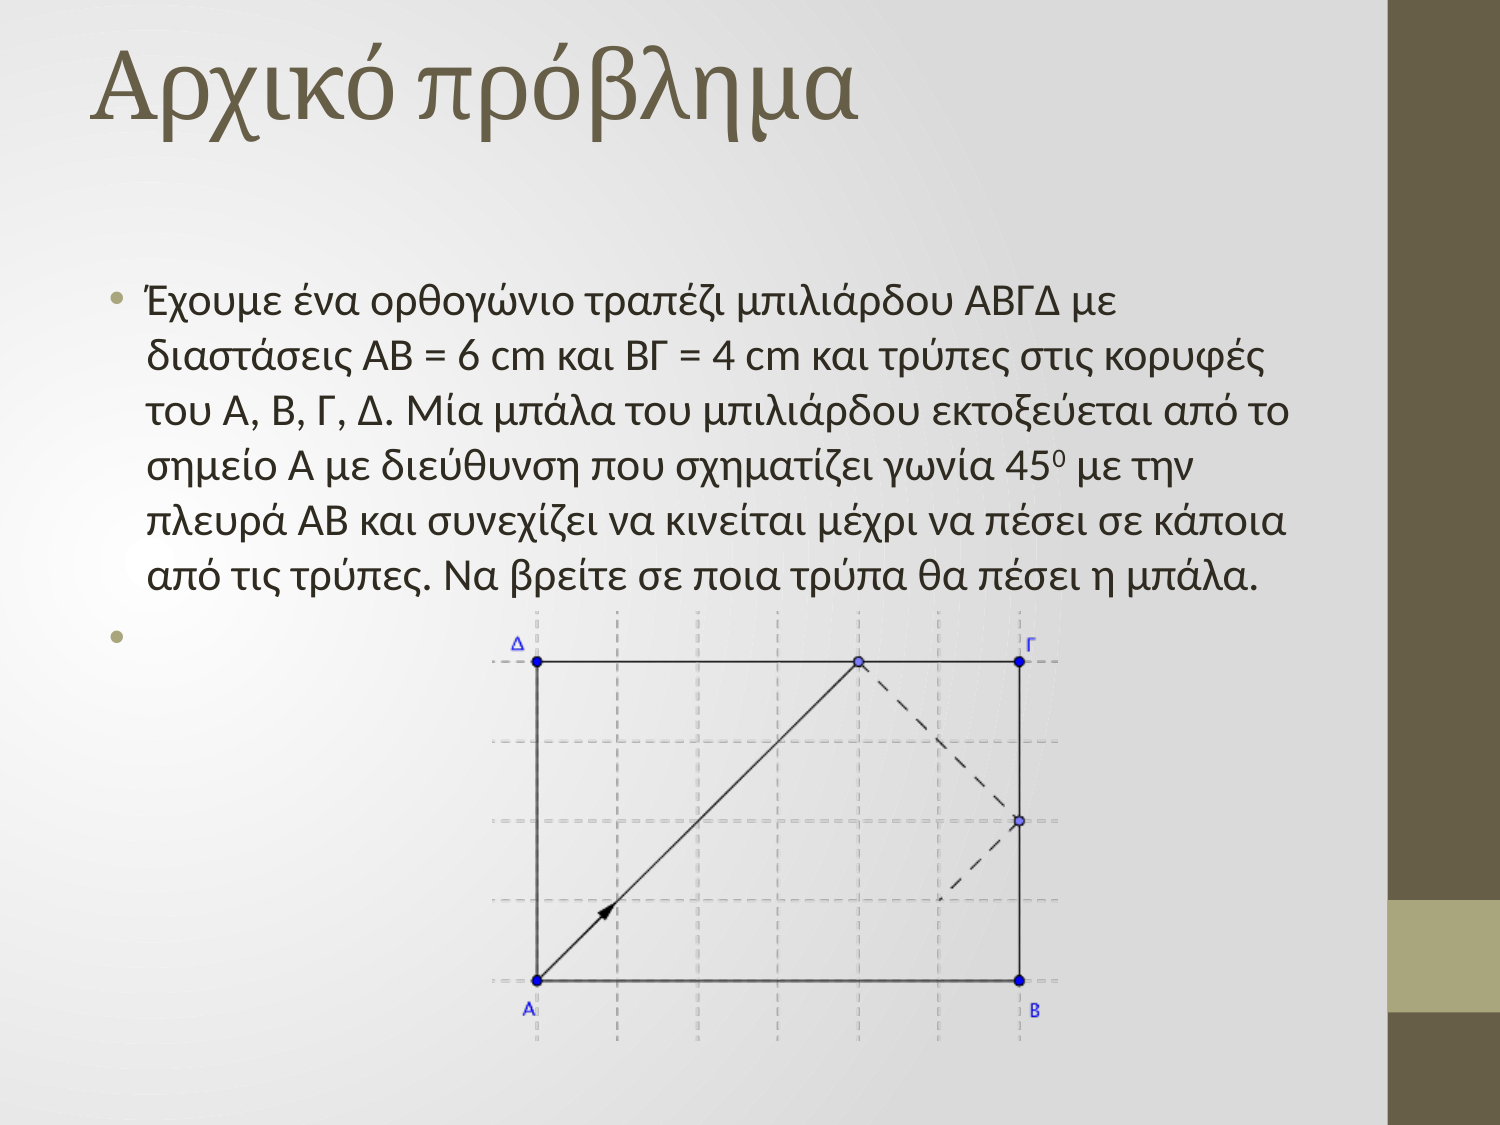

# Αρχικό πρόβλημα
Έχουμε ένα ορθογώνιο τραπέζι μπιλιάρδου AΒΓΔ με διαστάσεις ΑΒ = 6 cm και ΒΓ = 4 cm και τρύπες στις κορυφές του Α, Β, Γ, Δ. Μία μπάλα του μπιλιάρδου εκτοξεύεται από το σημείο Α με διεύθυνση που σχηματίζει γωνία 450 με την πλευρά ΑΒ και συνεχίζει να κινείται μέχρι να πέσει σε κάποια από τις τρύπες. Να βρείτε σε ποια τρύπα θα πέσει η μπάλα.